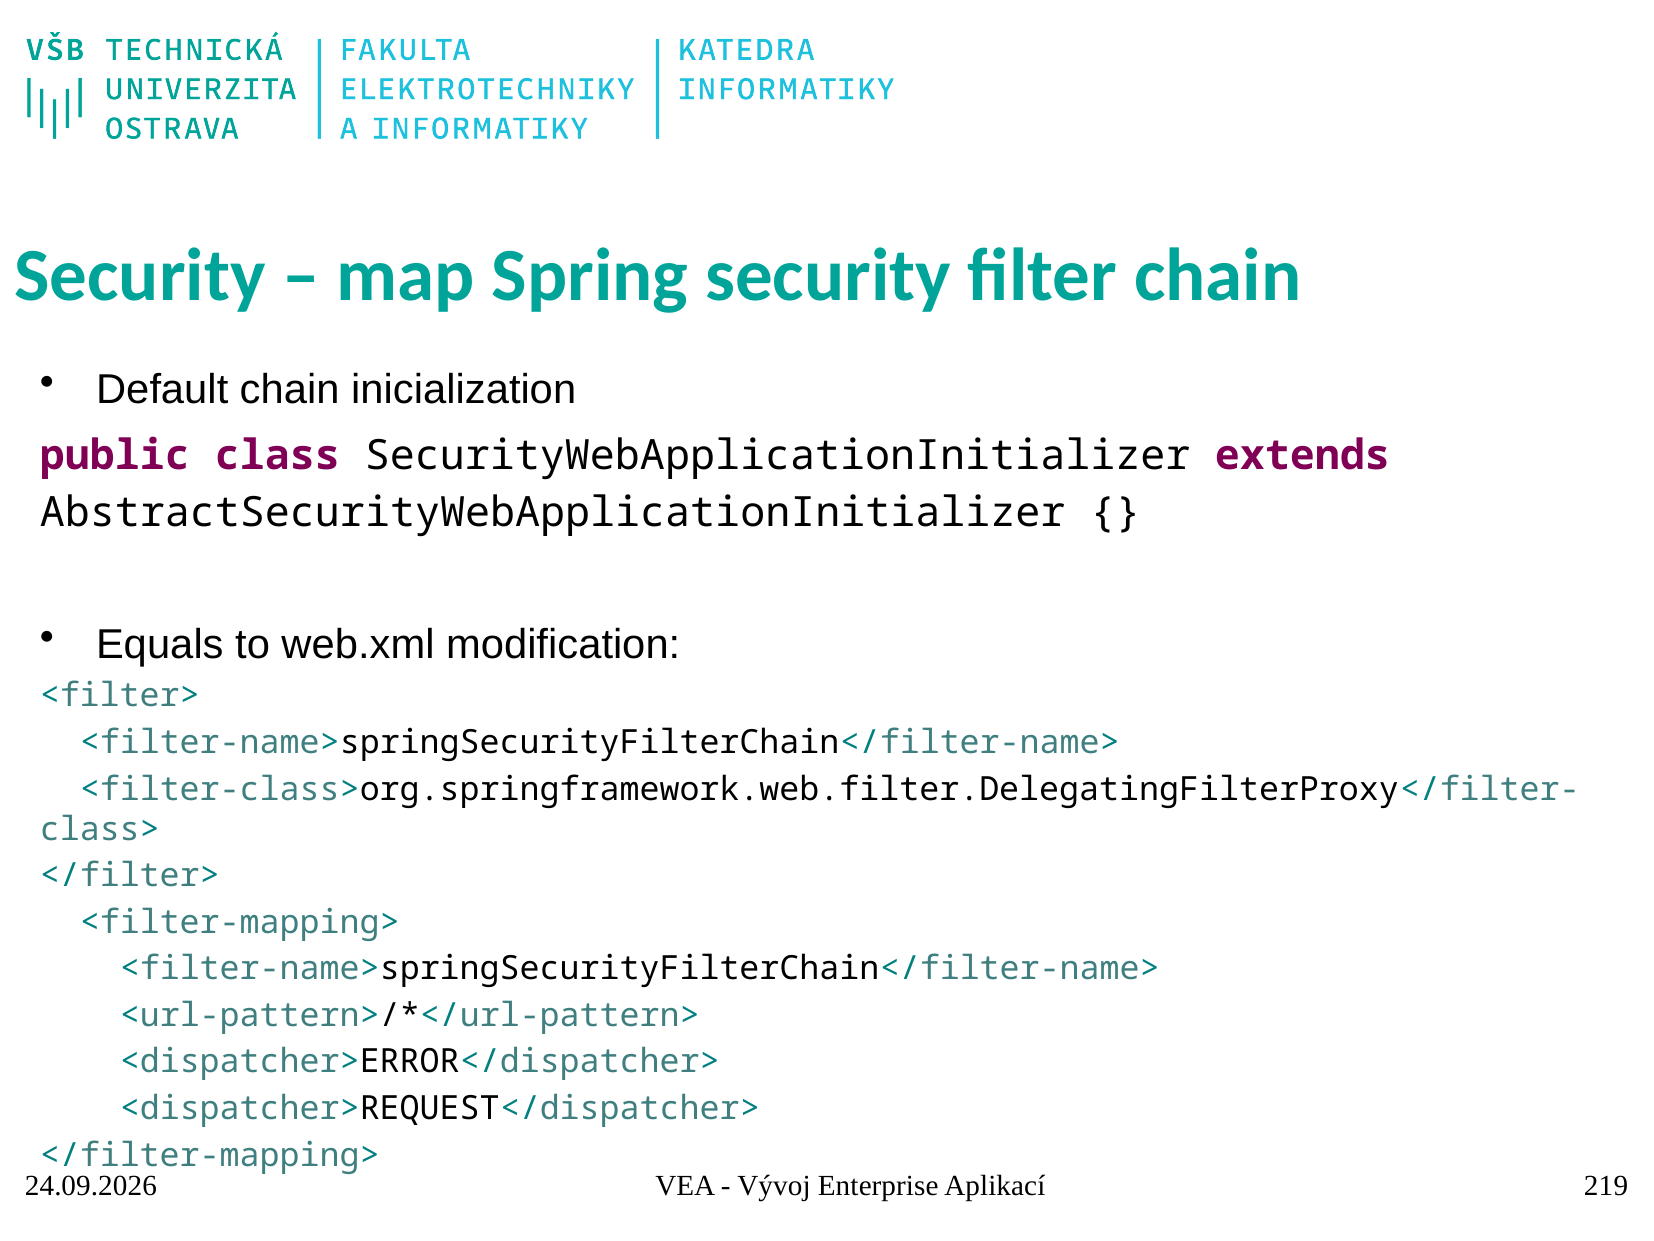

Security – map Spring security filter chain
# Default chain inicialization
public class SecurityWebApplicationInitializer extends AbstractSecurityWebApplicationInitializer {}
Equals to web.xml modification:
<filter>
 <filter-name>springSecurityFilterChain</filter-name>
 <filter-class>org.springframework.web.filter.DelegatingFilterProxy</filter-class>
</filter>
 <filter-mapping>
 <filter-name>springSecurityFilterChain</filter-name>
 <url-pattern>/*</url-pattern>
 <dispatcher>ERROR</dispatcher>
 <dispatcher>REQUEST</dispatcher>
</filter-mapping>
VEA - Vývoj Enterprise Aplikací
219